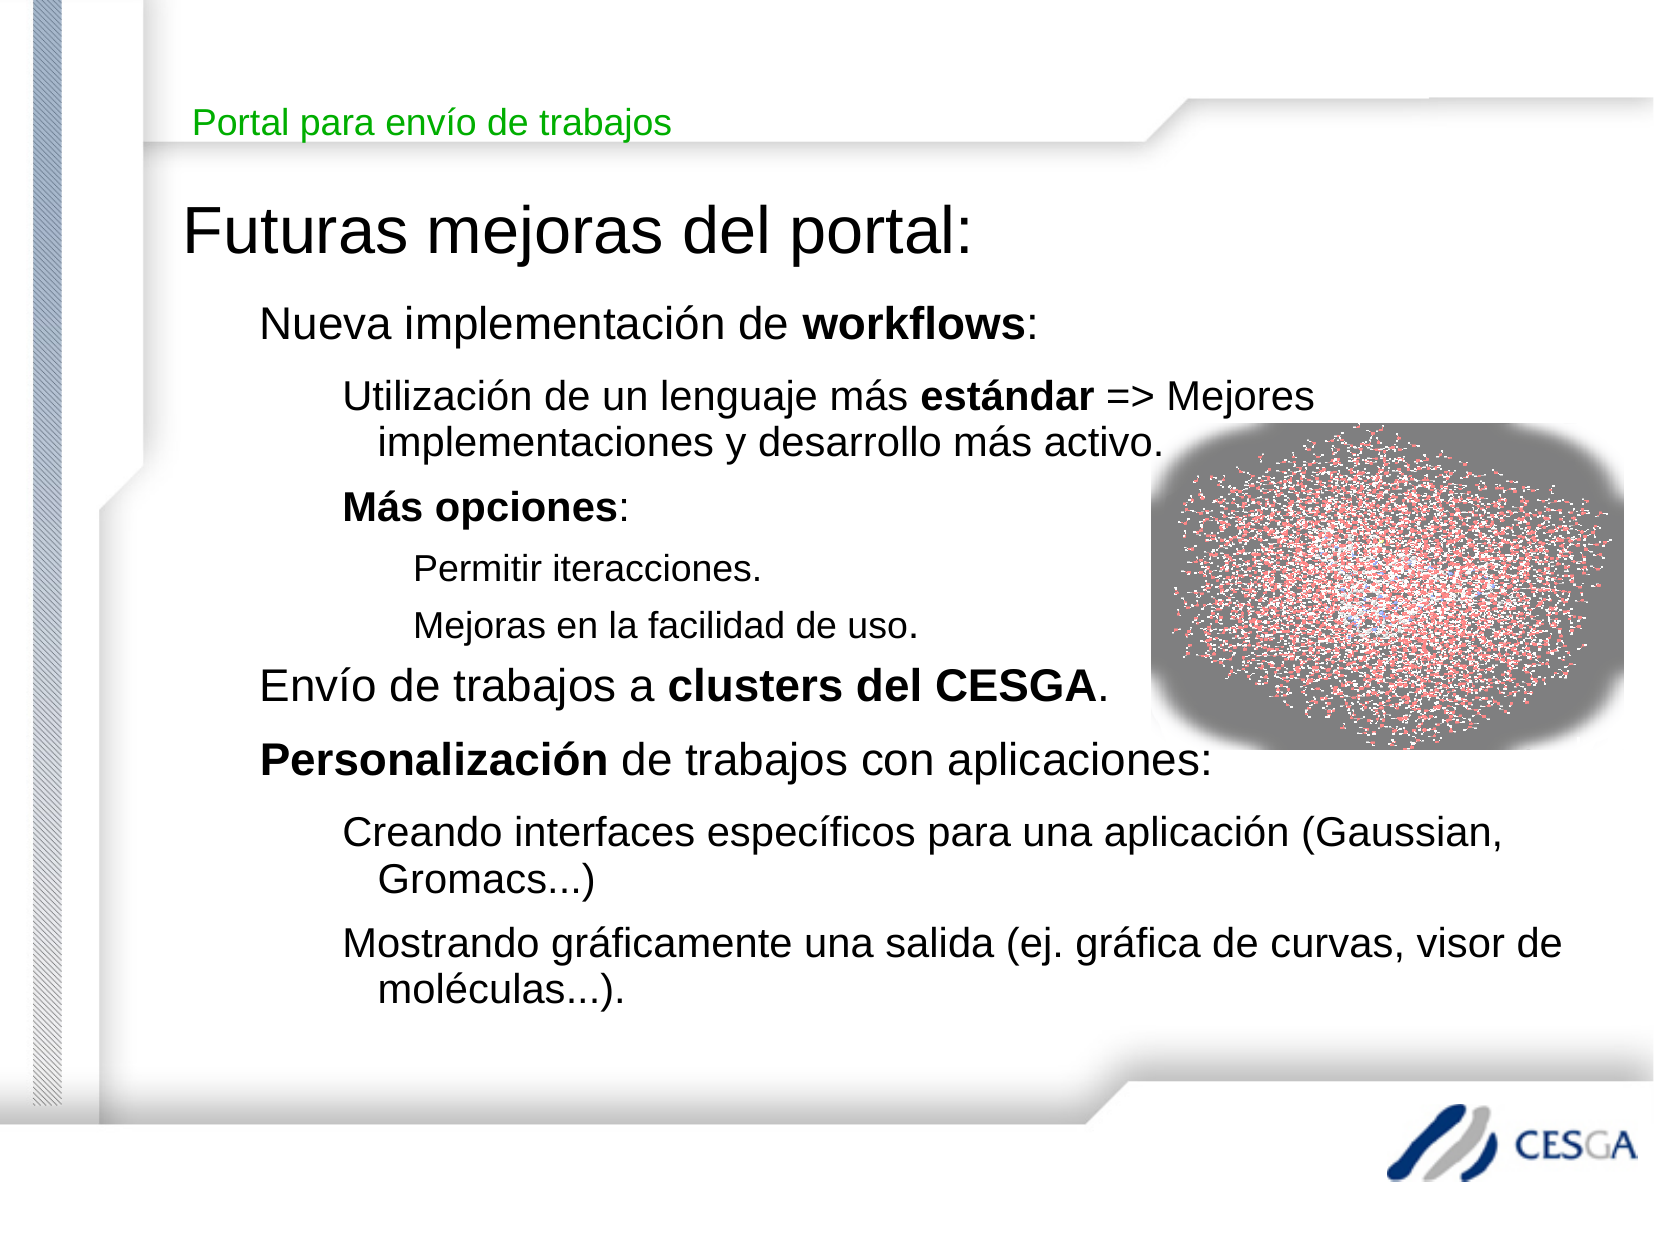

Portal para envío de trabajos
Futuras mejoras del portal:
Nueva implementación de workflows:
Utilización de un lenguaje más estándar => Mejores implementaciones y desarrollo más activo.
Más opciones:
Permitir iteracciones.
Mejoras en la facilidad de uso.
Envío de trabajos a clusters del CESGA.
Personalización de trabajos con aplicaciones:
Creando interfaces específicos para una aplicación (Gaussian, Gromacs...)‏
Mostrando gráficamente una salida (ej. gráfica de curvas, visor de moléculas...).